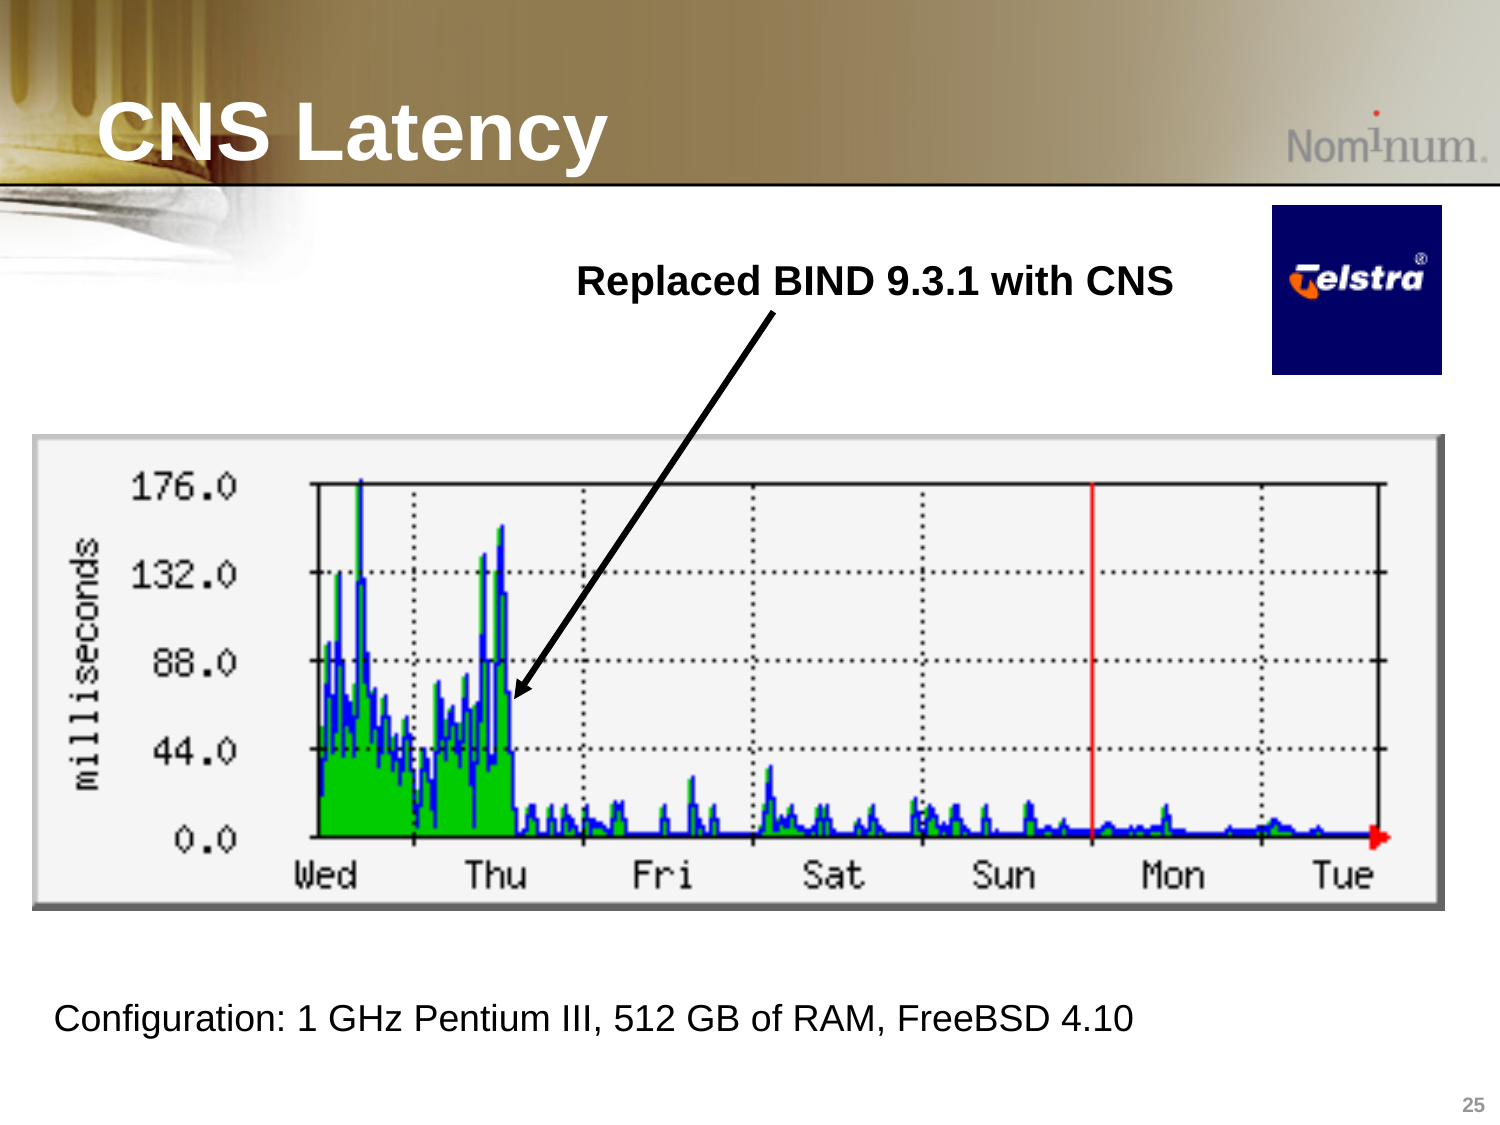

# CNS Latency
Replaced BIND 9.3.1 with CNS
Configuration: 1 GHz Pentium III, 512 GB of RAM, FreeBSD 4.10